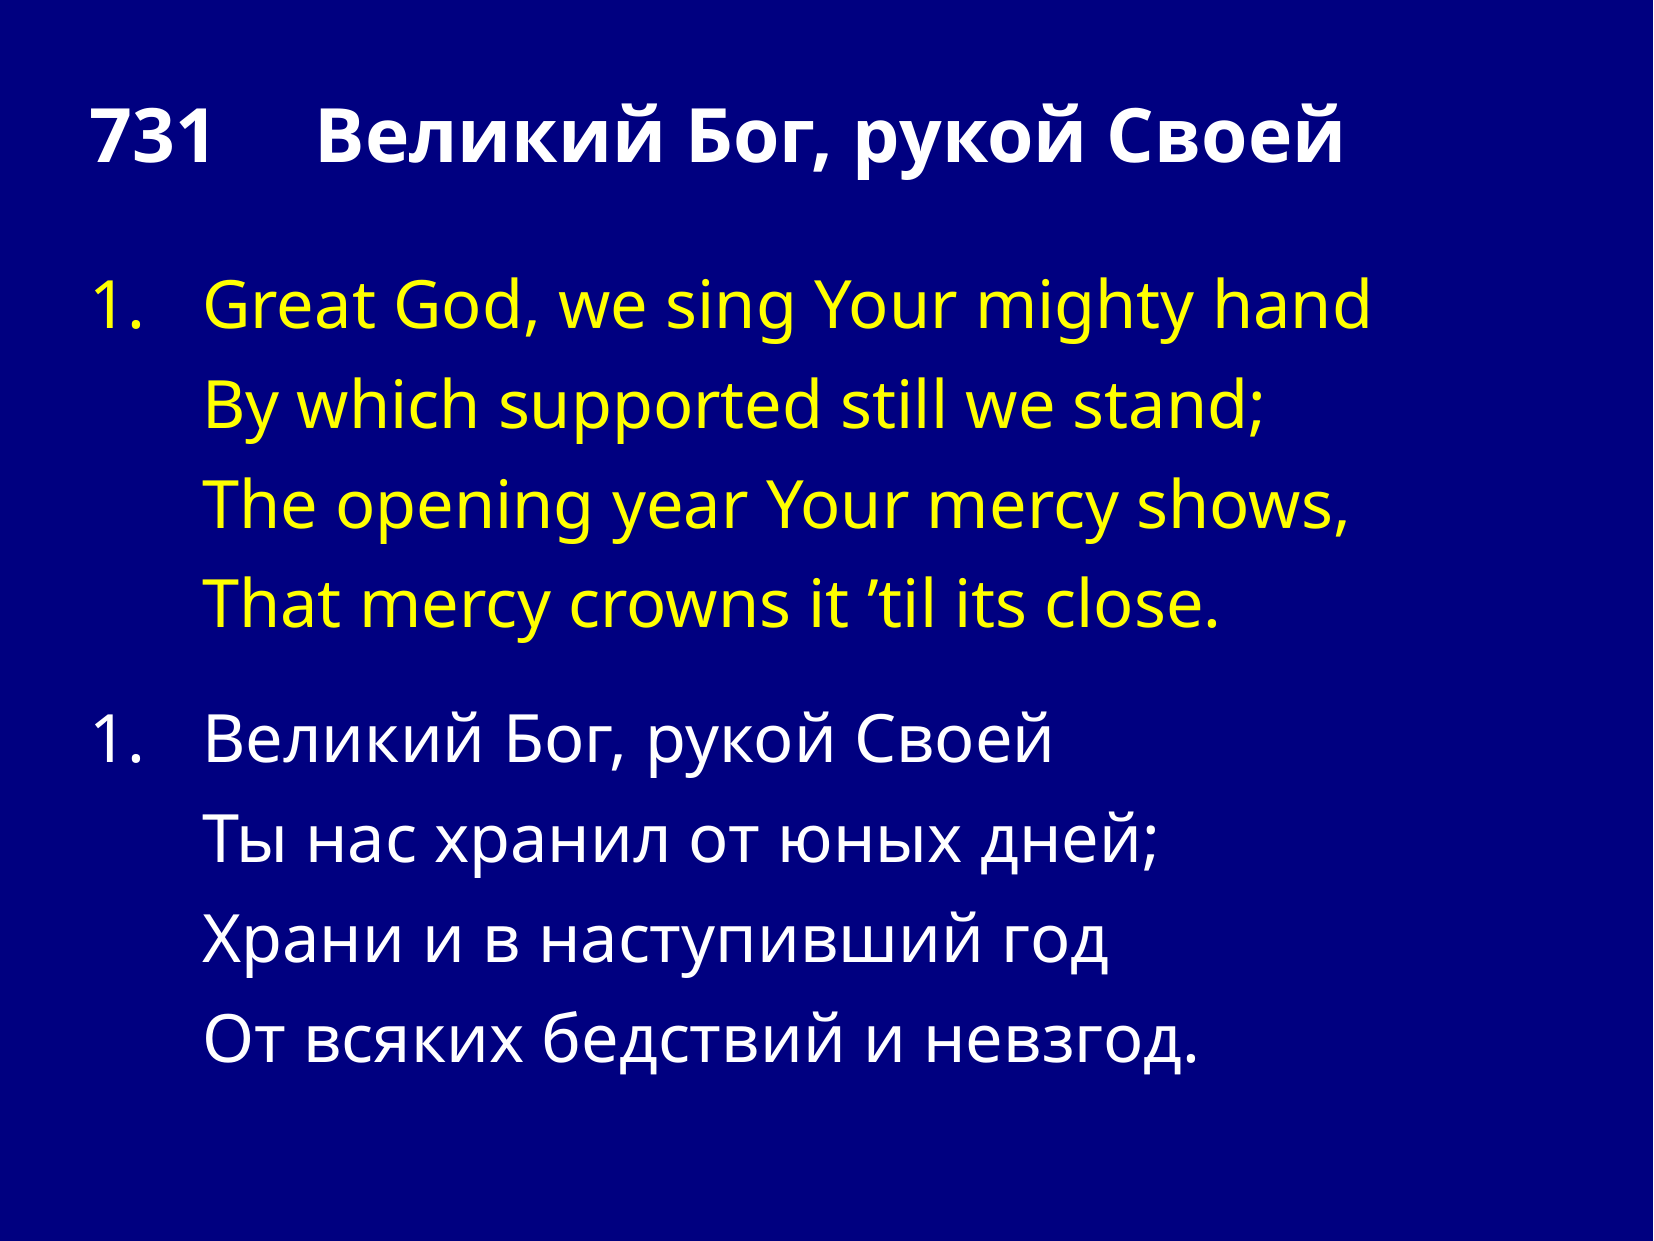

731	Великий Бог, рукой Своей
1.	Great God, we sing Your mighty hand
	By which supported still we stand;
	The opening year Your mercy shows,
	That mercy crowns it ’til its close.
1.	Великий Бог, рукой Своей
	Ты нас хранил от юных дней;
	Храни и в наступивший год
	От всяких бедствий и невзгод.